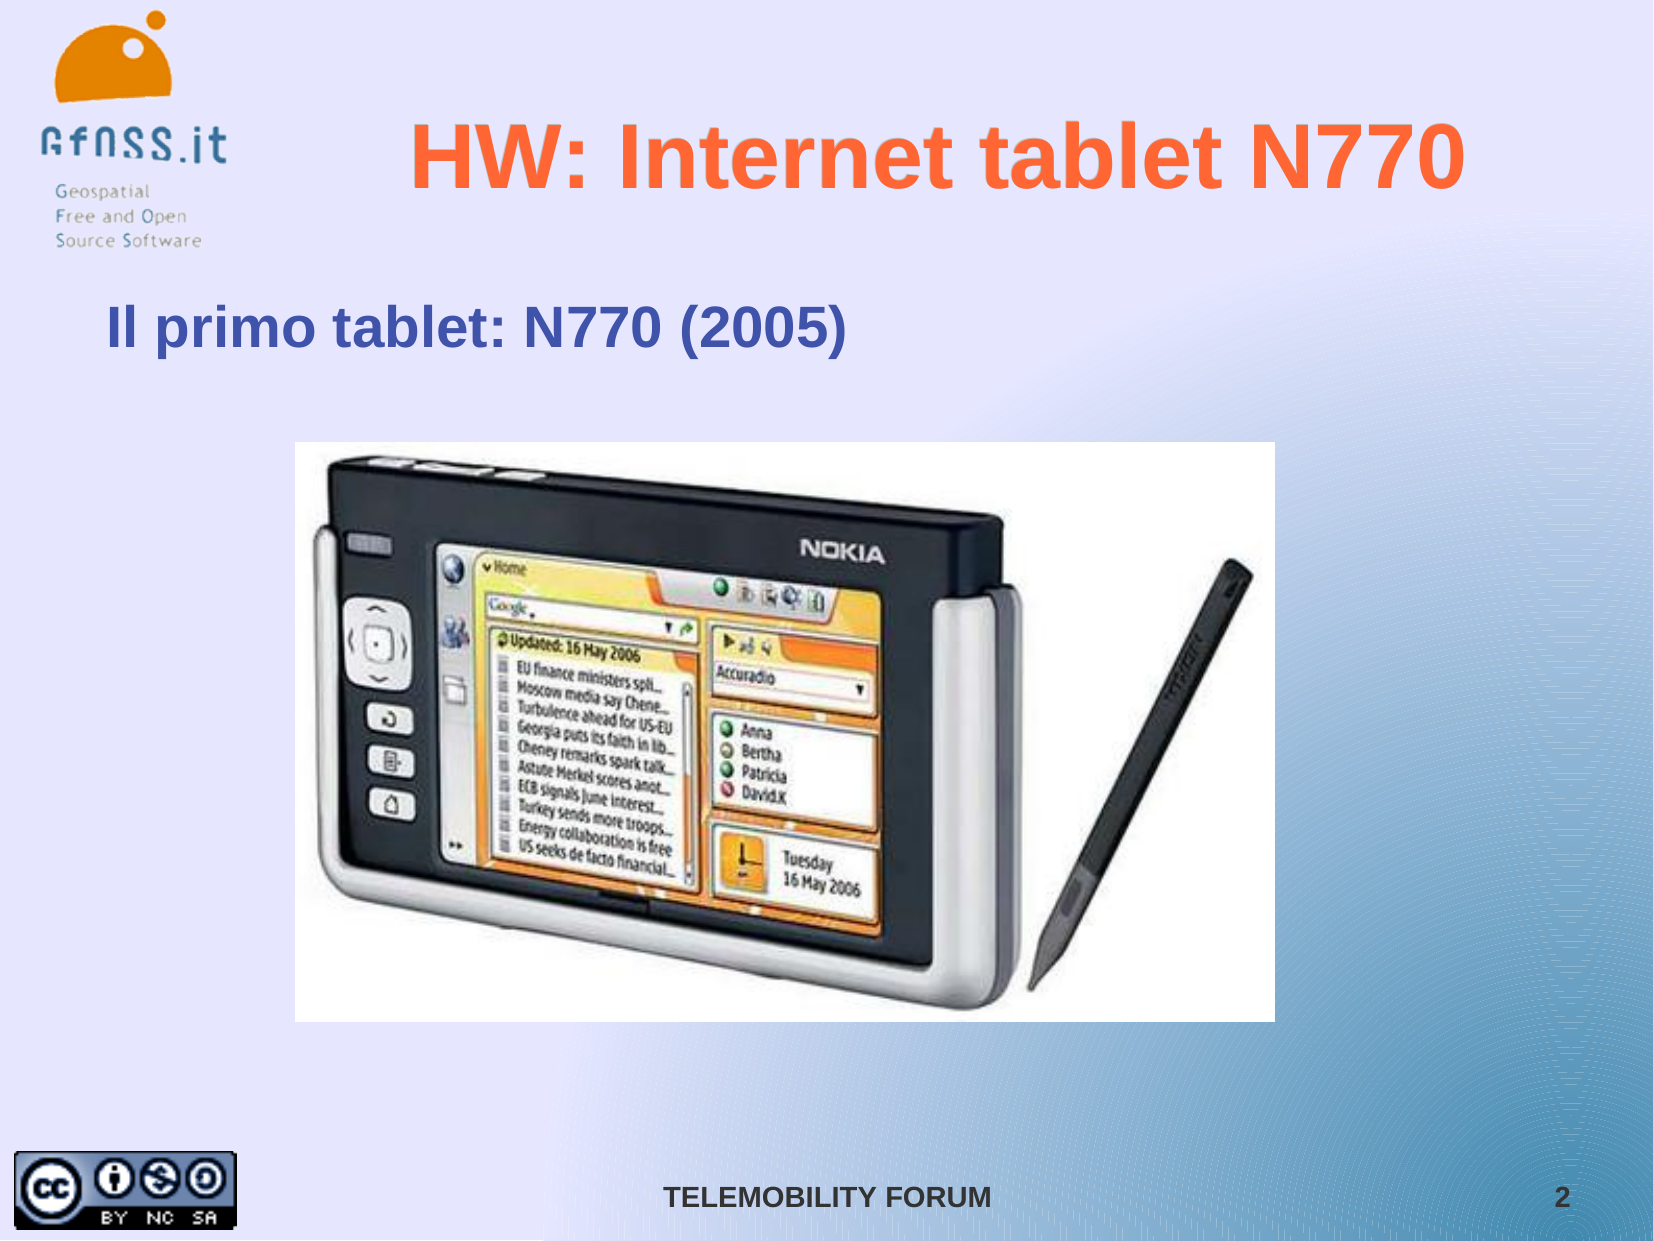

# HW: Internet tablet N770
Il primo tablet: N770 (2005)
INSERIRE NOME EVENTO
2